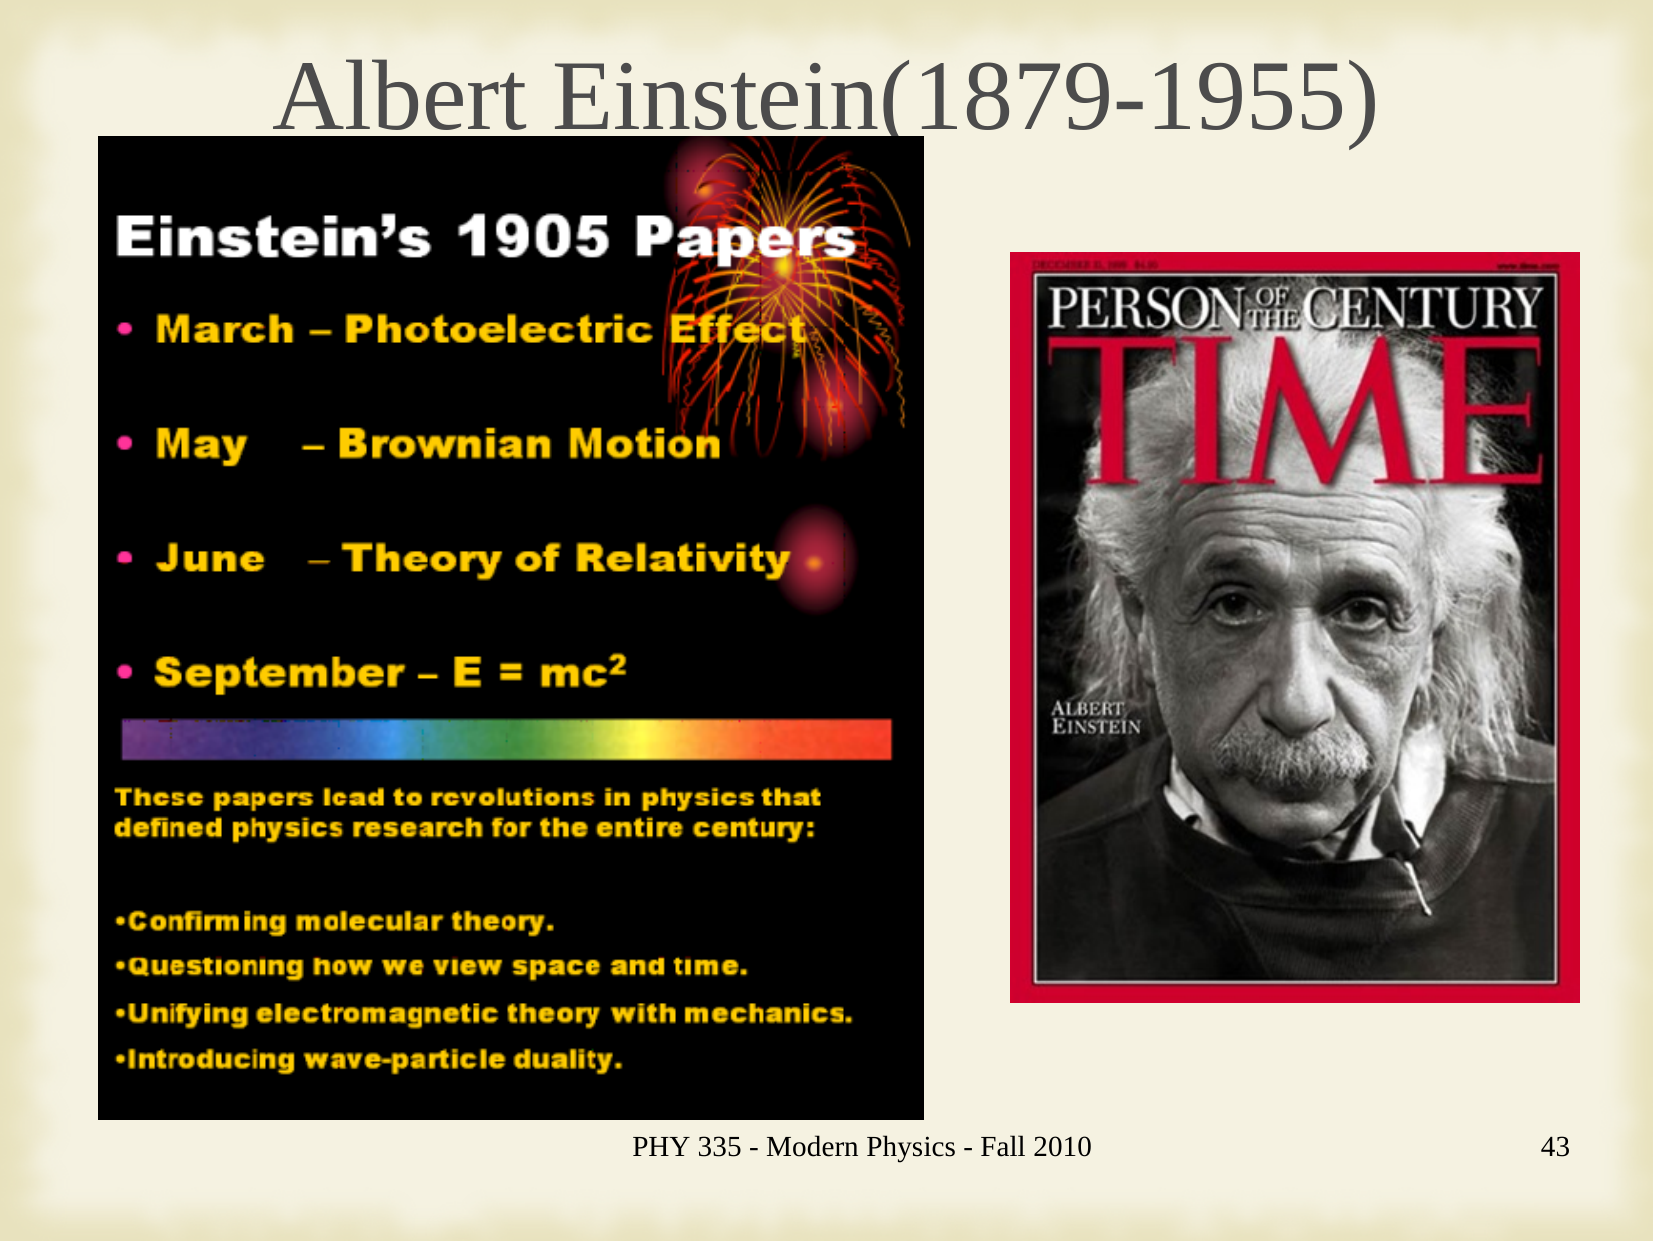

# Albert Einstein(1879-1955)
PHY 335 - Modern Physics - Fall 2010
43